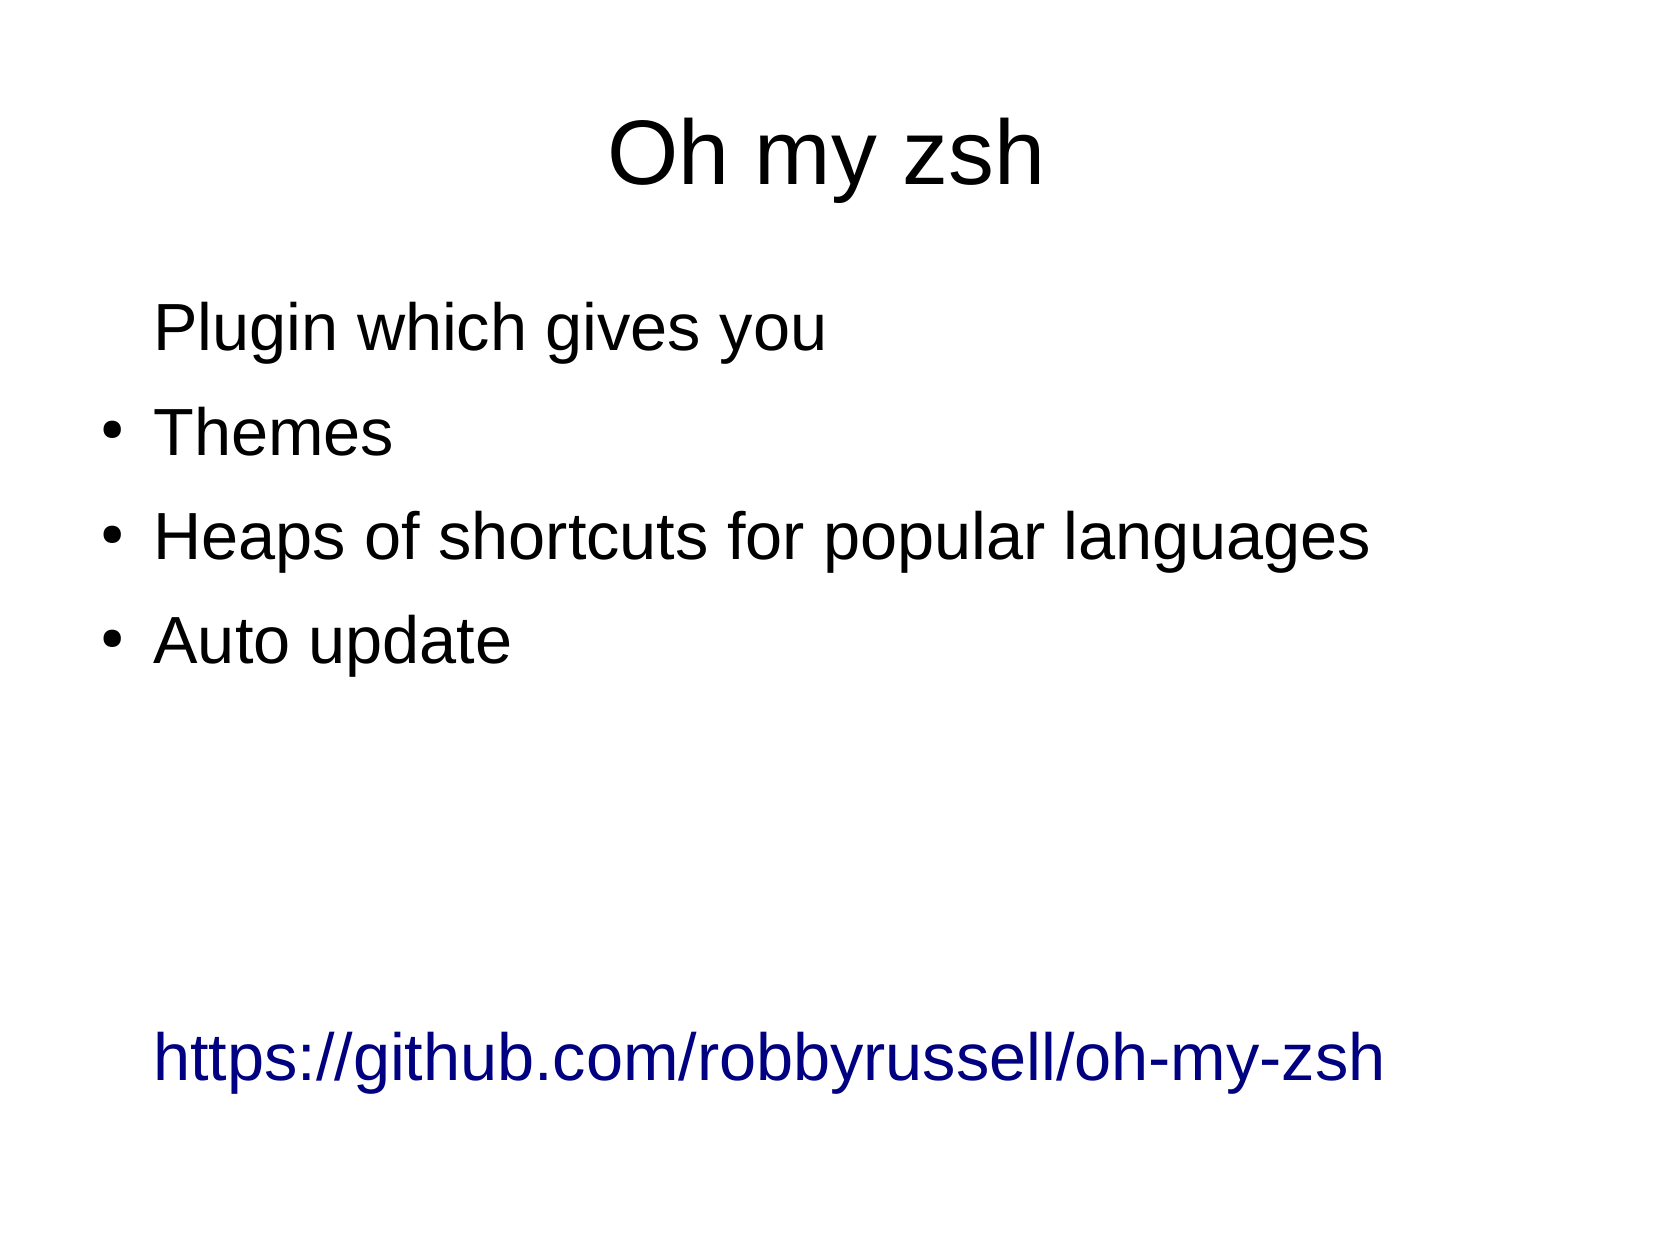

# Oh my zsh
Plugin which gives you
Themes
Heaps of shortcuts for popular languages
Auto update
https://github.com/robbyrussell/oh-my-zsh